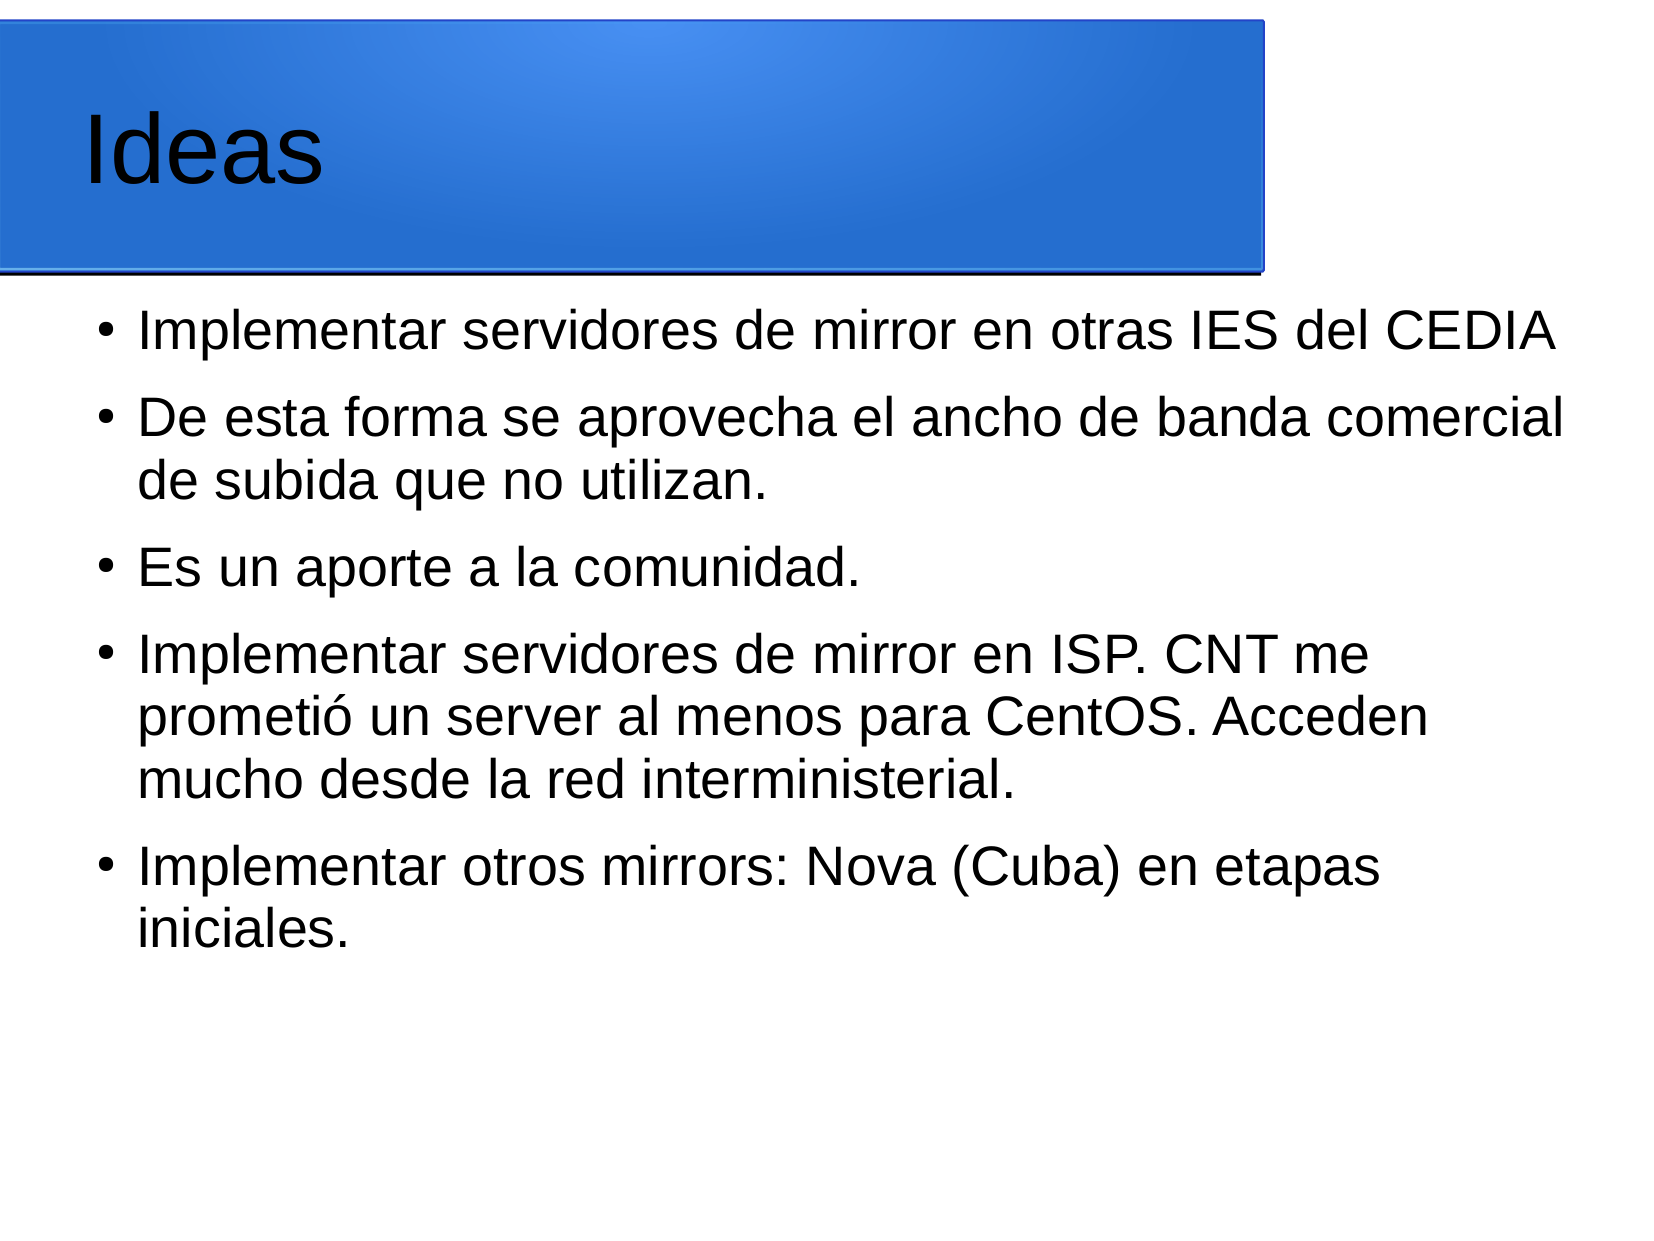

# Ideas
Implementar servidores de mirror en otras IES del CEDIA
De esta forma se aprovecha el ancho de banda comercial de subida que no utilizan.
Es un aporte a la comunidad.
Implementar servidores de mirror en ISP. CNT me prometió un server al menos para CentOS. Acceden mucho desde la red interministerial.
Implementar otros mirrors: Nova (Cuba) en etapas iniciales.